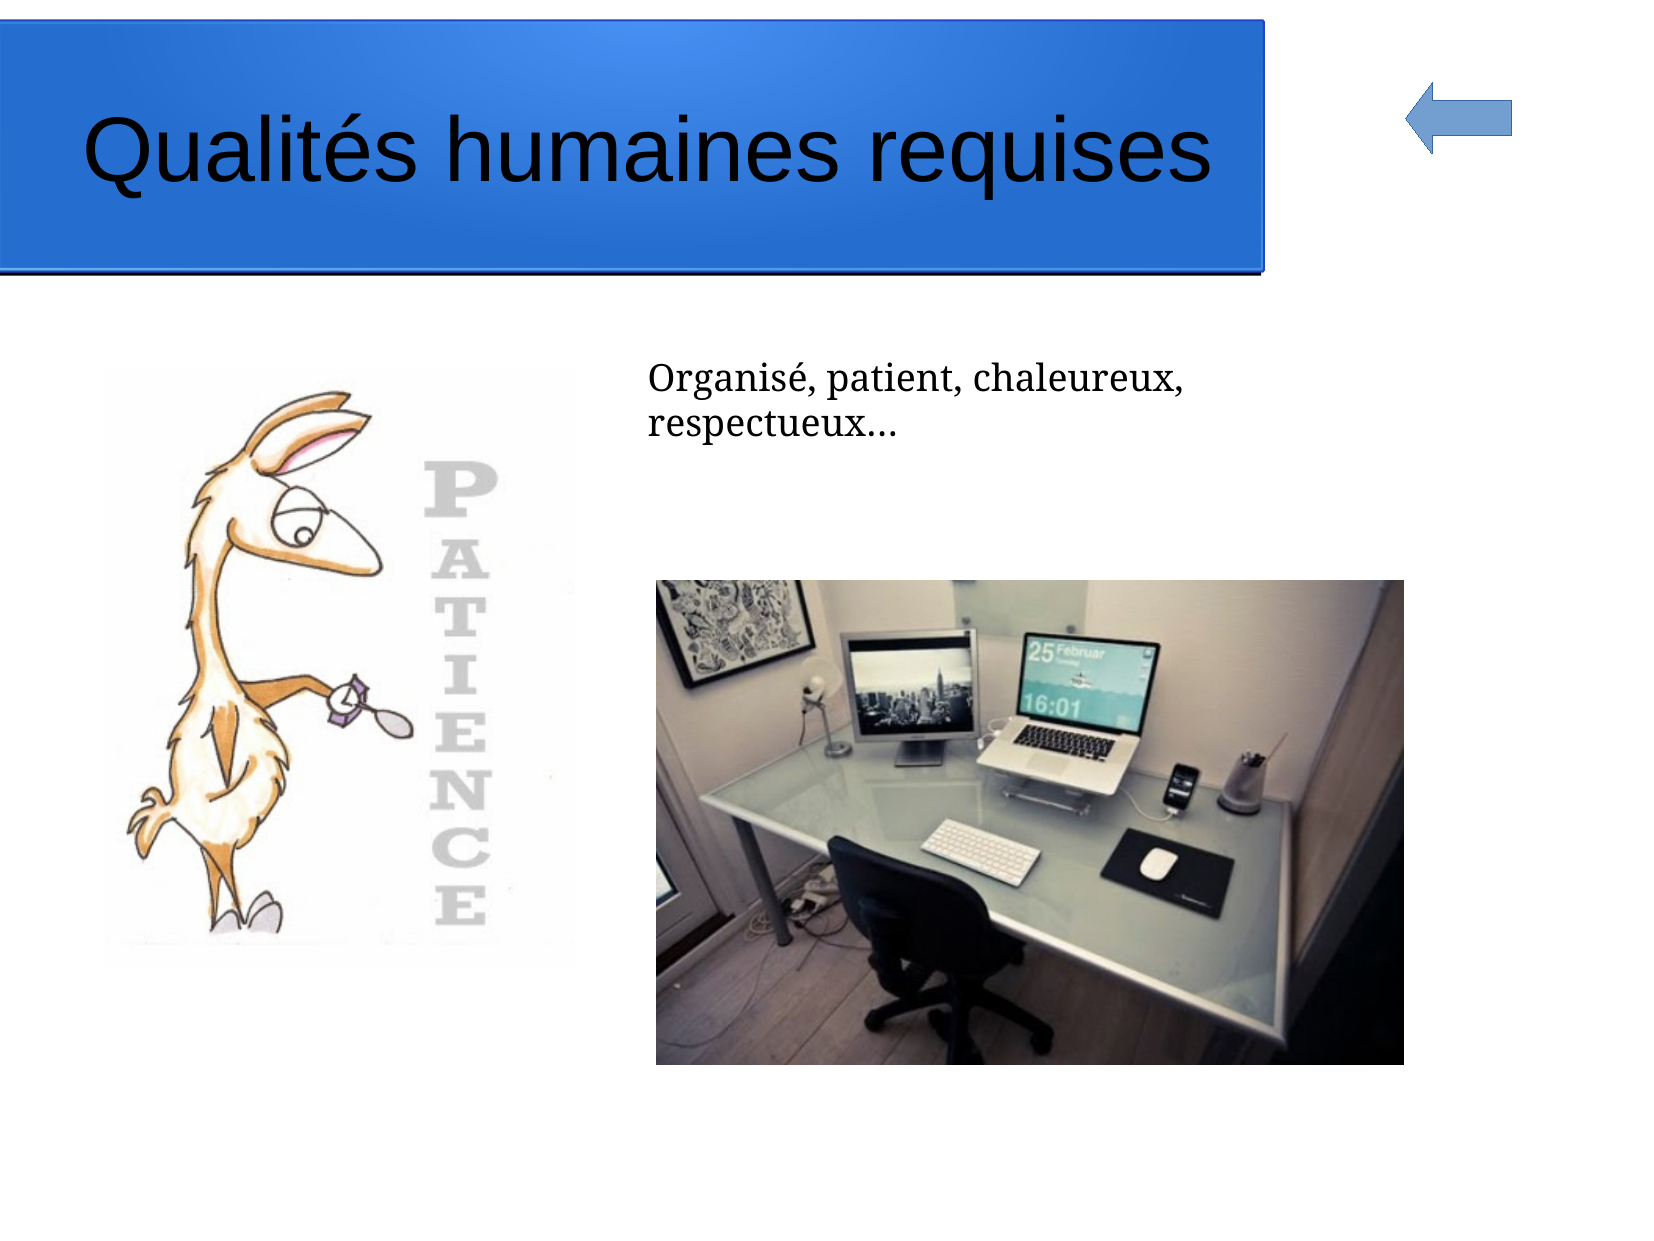

# Qualités humaines requises
Organisé, patient, chaleureux, respectueux…